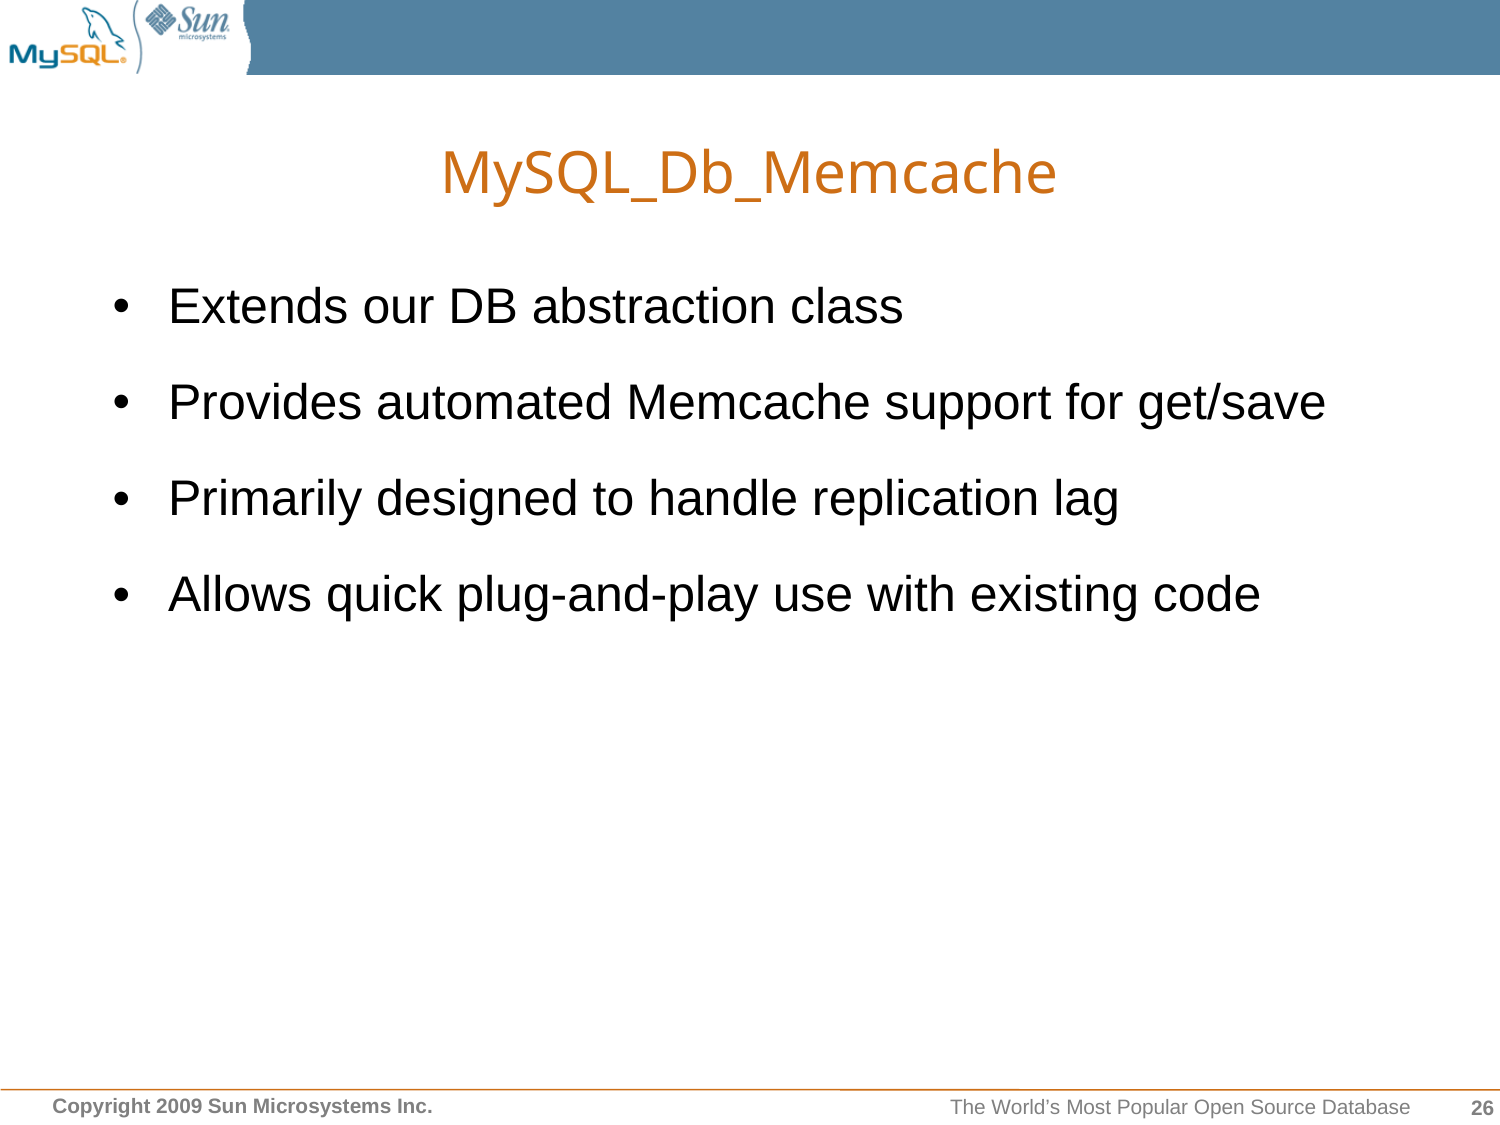

# MySQL_Db_Memcache
Extends our DB abstraction class
Provides automated Memcache support for get/save
Primarily designed to handle replication lag
Allows quick plug-and-play use with existing code